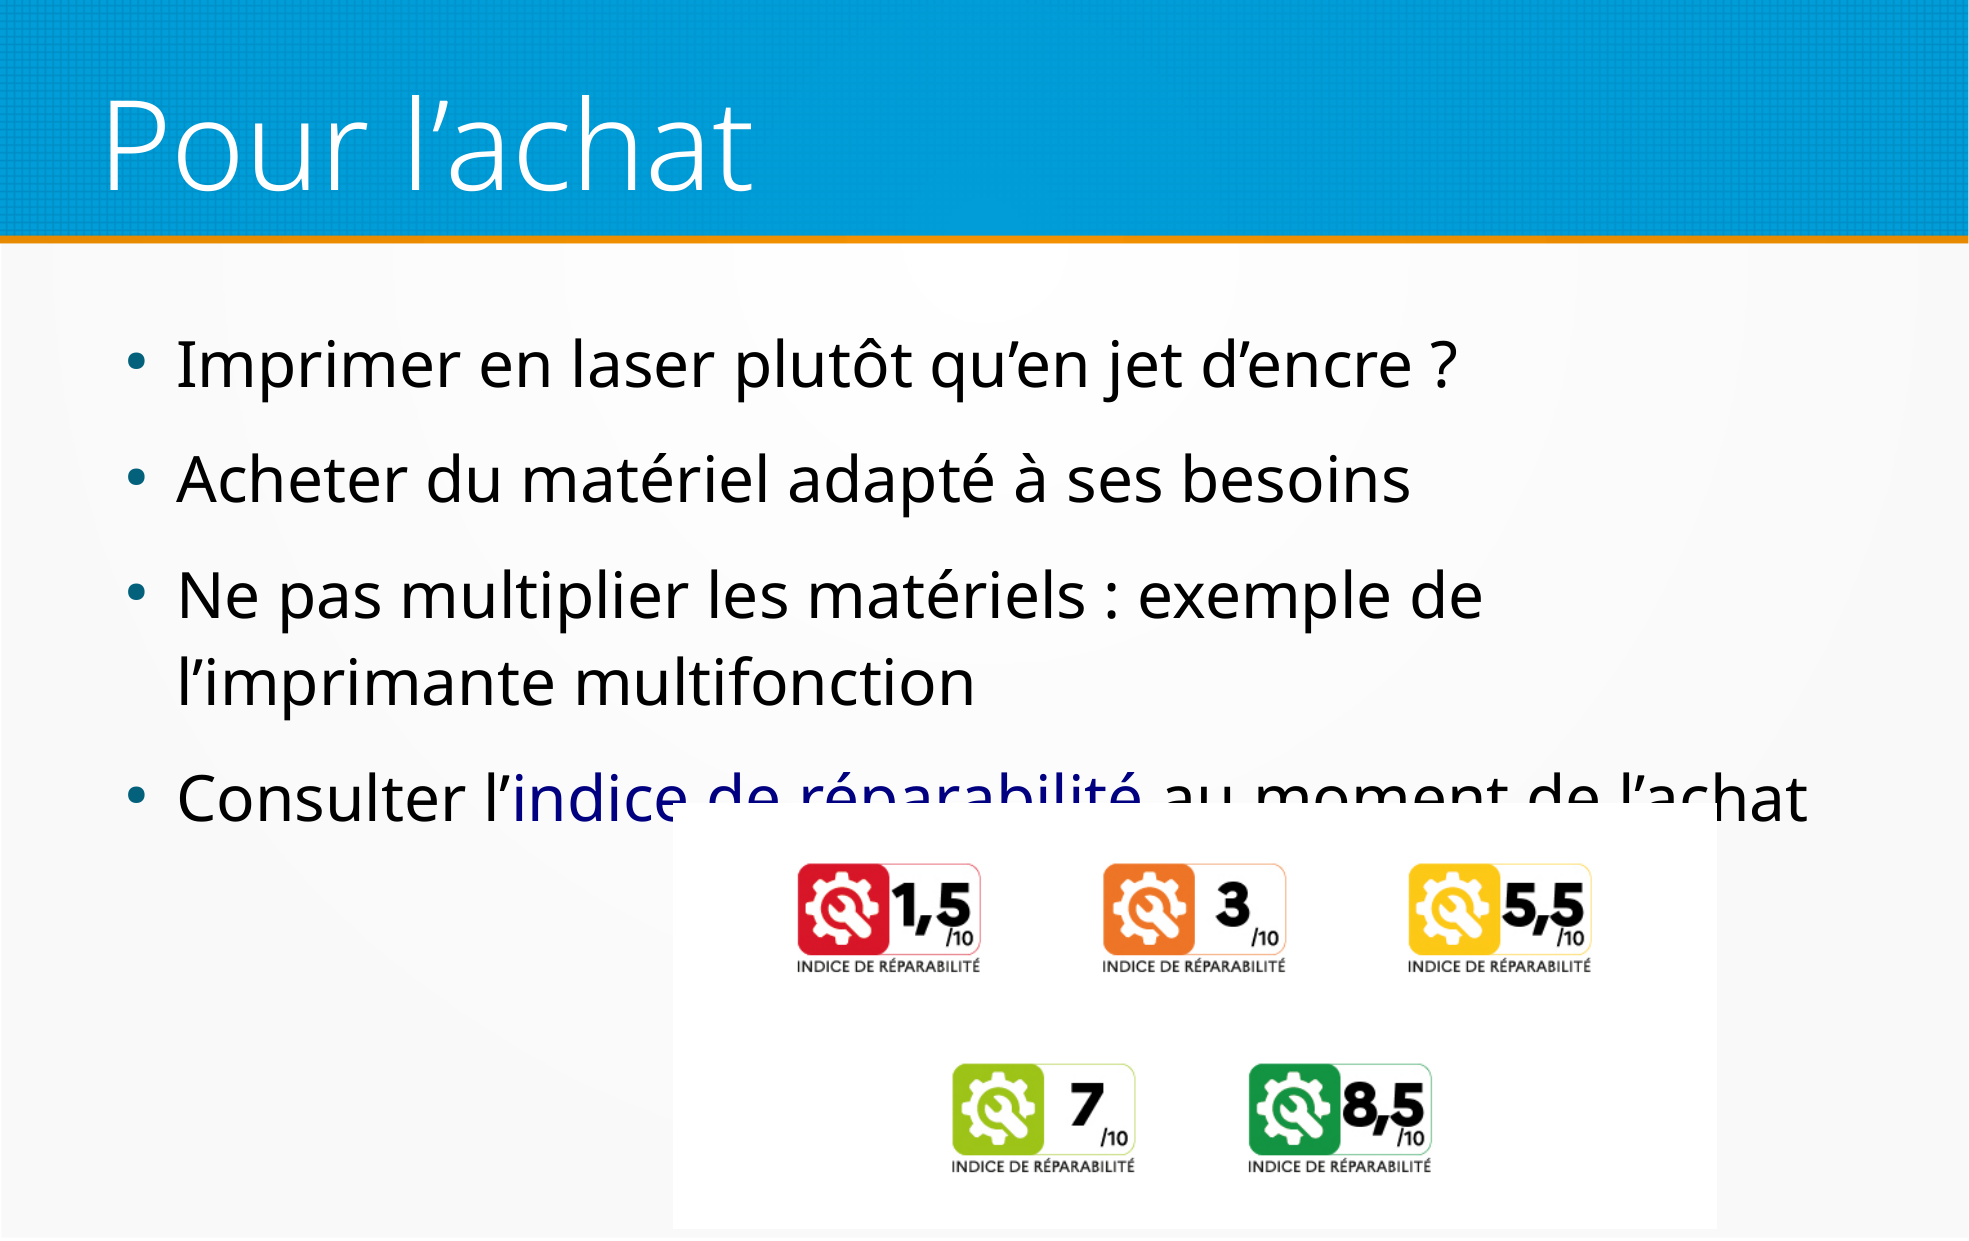

# Pour l’achat
Imprimer en laser plutôt qu’en jet d’encre ?
Acheter du matériel adapté à ses besoins
Ne pas multiplier les matériels : exemple de l’imprimante multifonction
Consulter l’indice de réparabilité au moment de l’achat